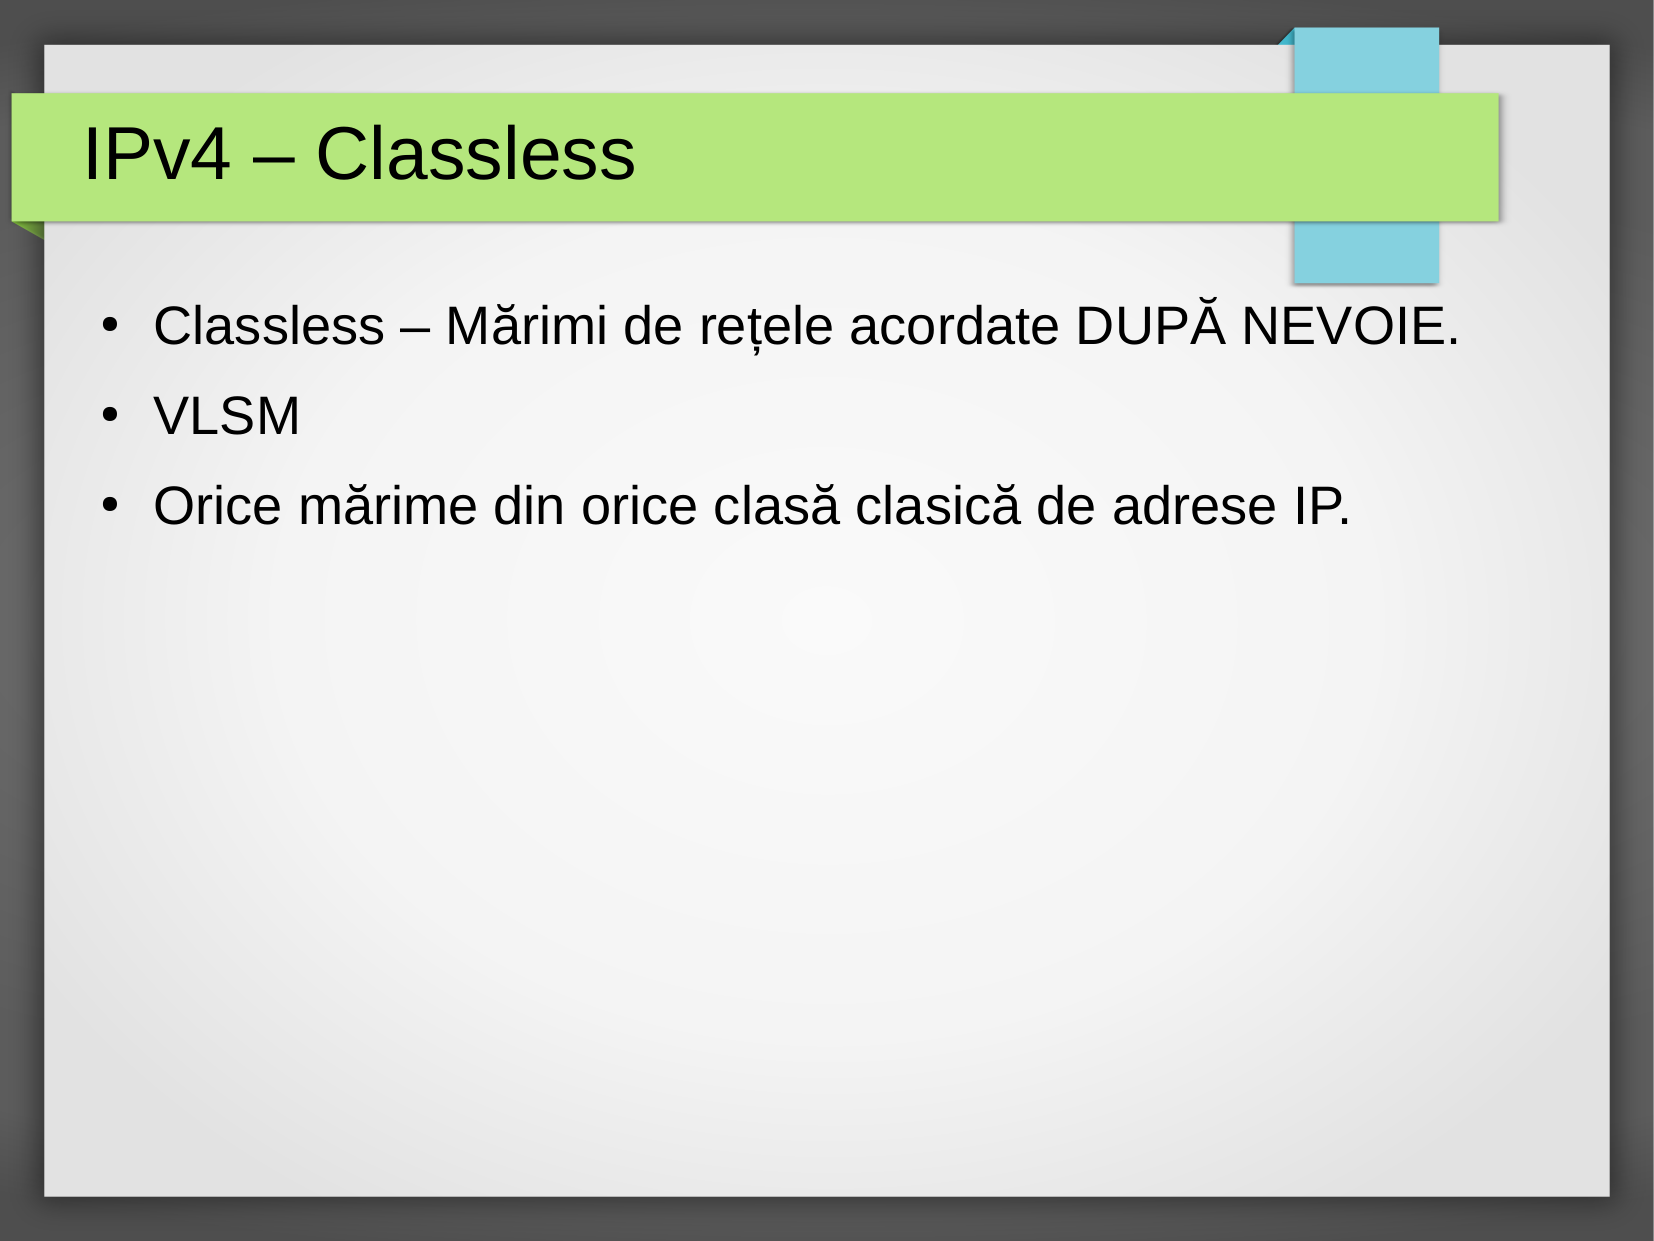

# IPv4 – Classless
Classless – Mărimi de rețele acordate DUPĂ NEVOIE.
VLSM
Orice mărime din orice clasă clasică de adrese IP.